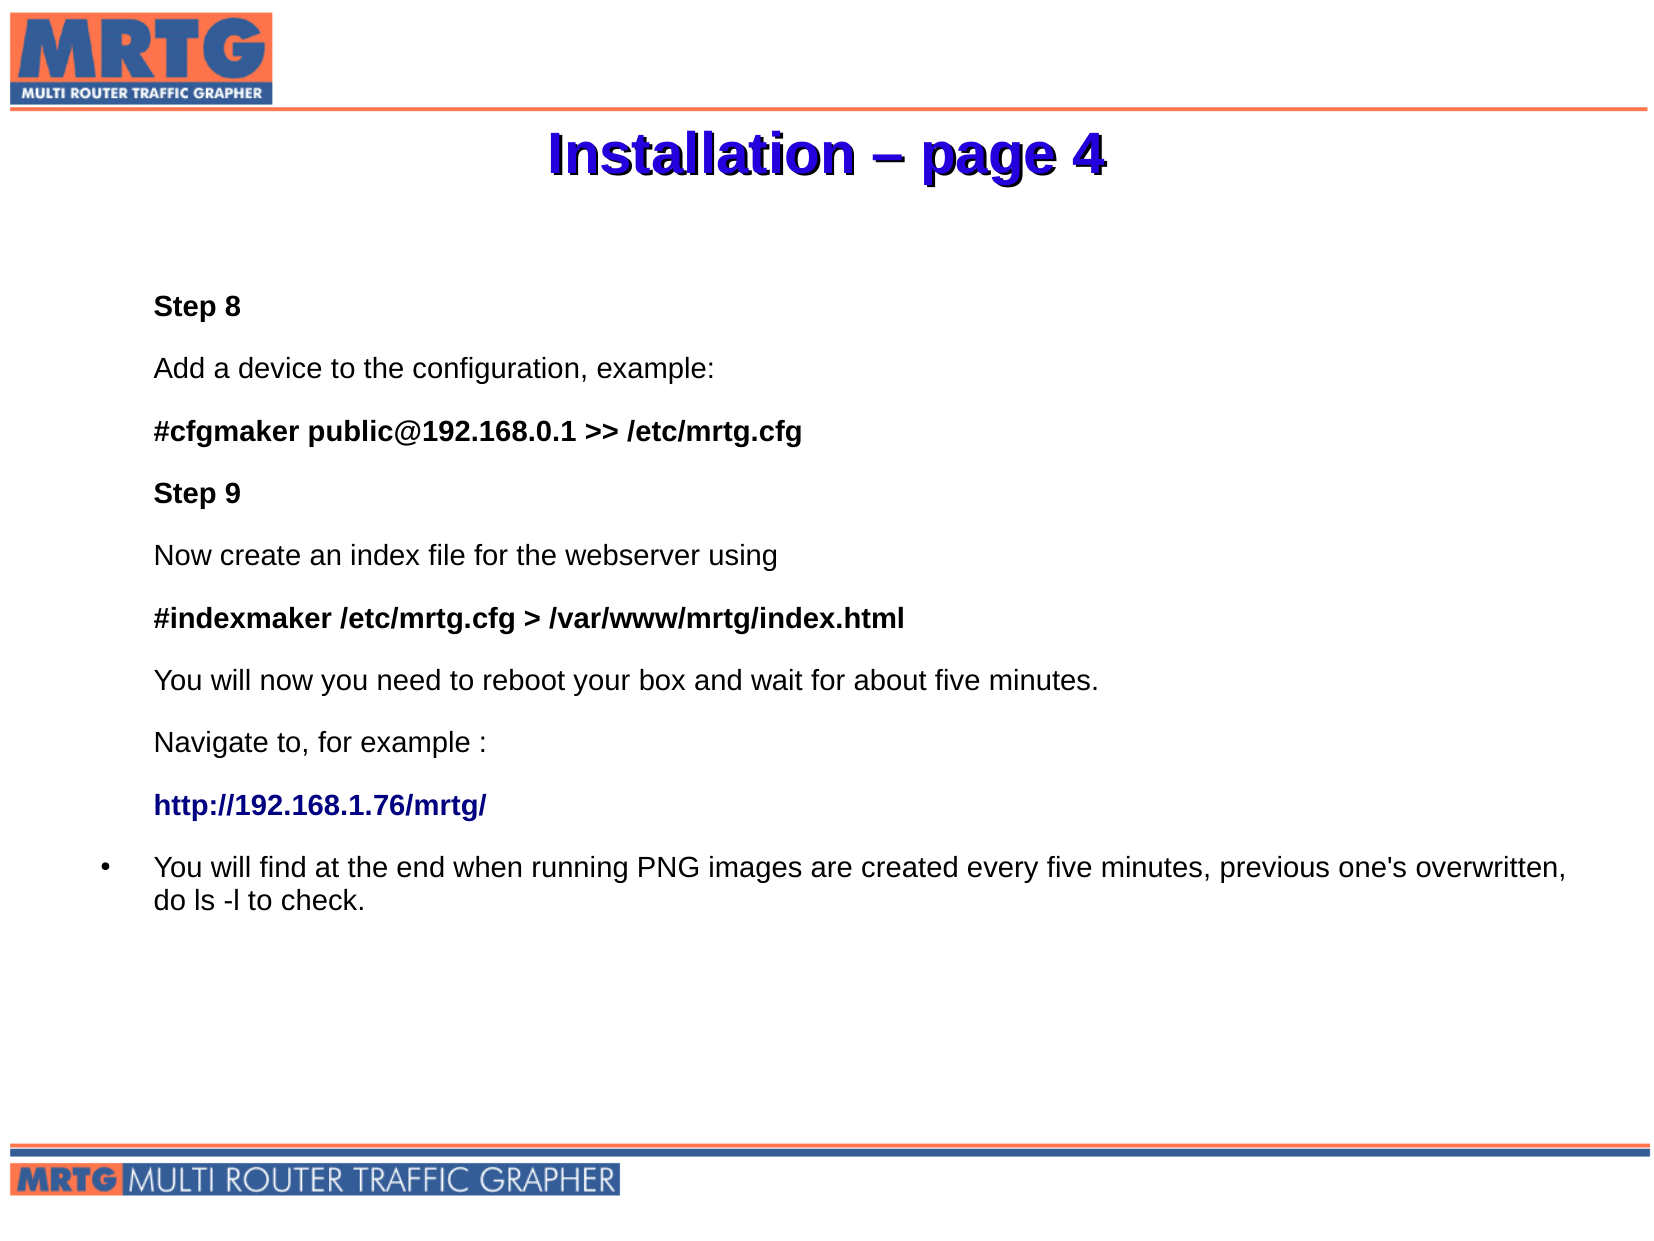

# Installation – page 4
Step 8
Add a device to the configuration, example:
#cfgmaker public@192.168.0.1 >> /etc/mrtg.cfg
Step 9
Now create an index file for the webserver using
#indexmaker /etc/mrtg.cfg > /var/www/mrtg/index.html
You will now you need to reboot your box and wait for about five minutes.
Navigate to, for example :
http://192.168.1.76/mrtg/
You will find at the end when running PNG images are created every five minutes, previous one's overwritten, do ls -l to check.